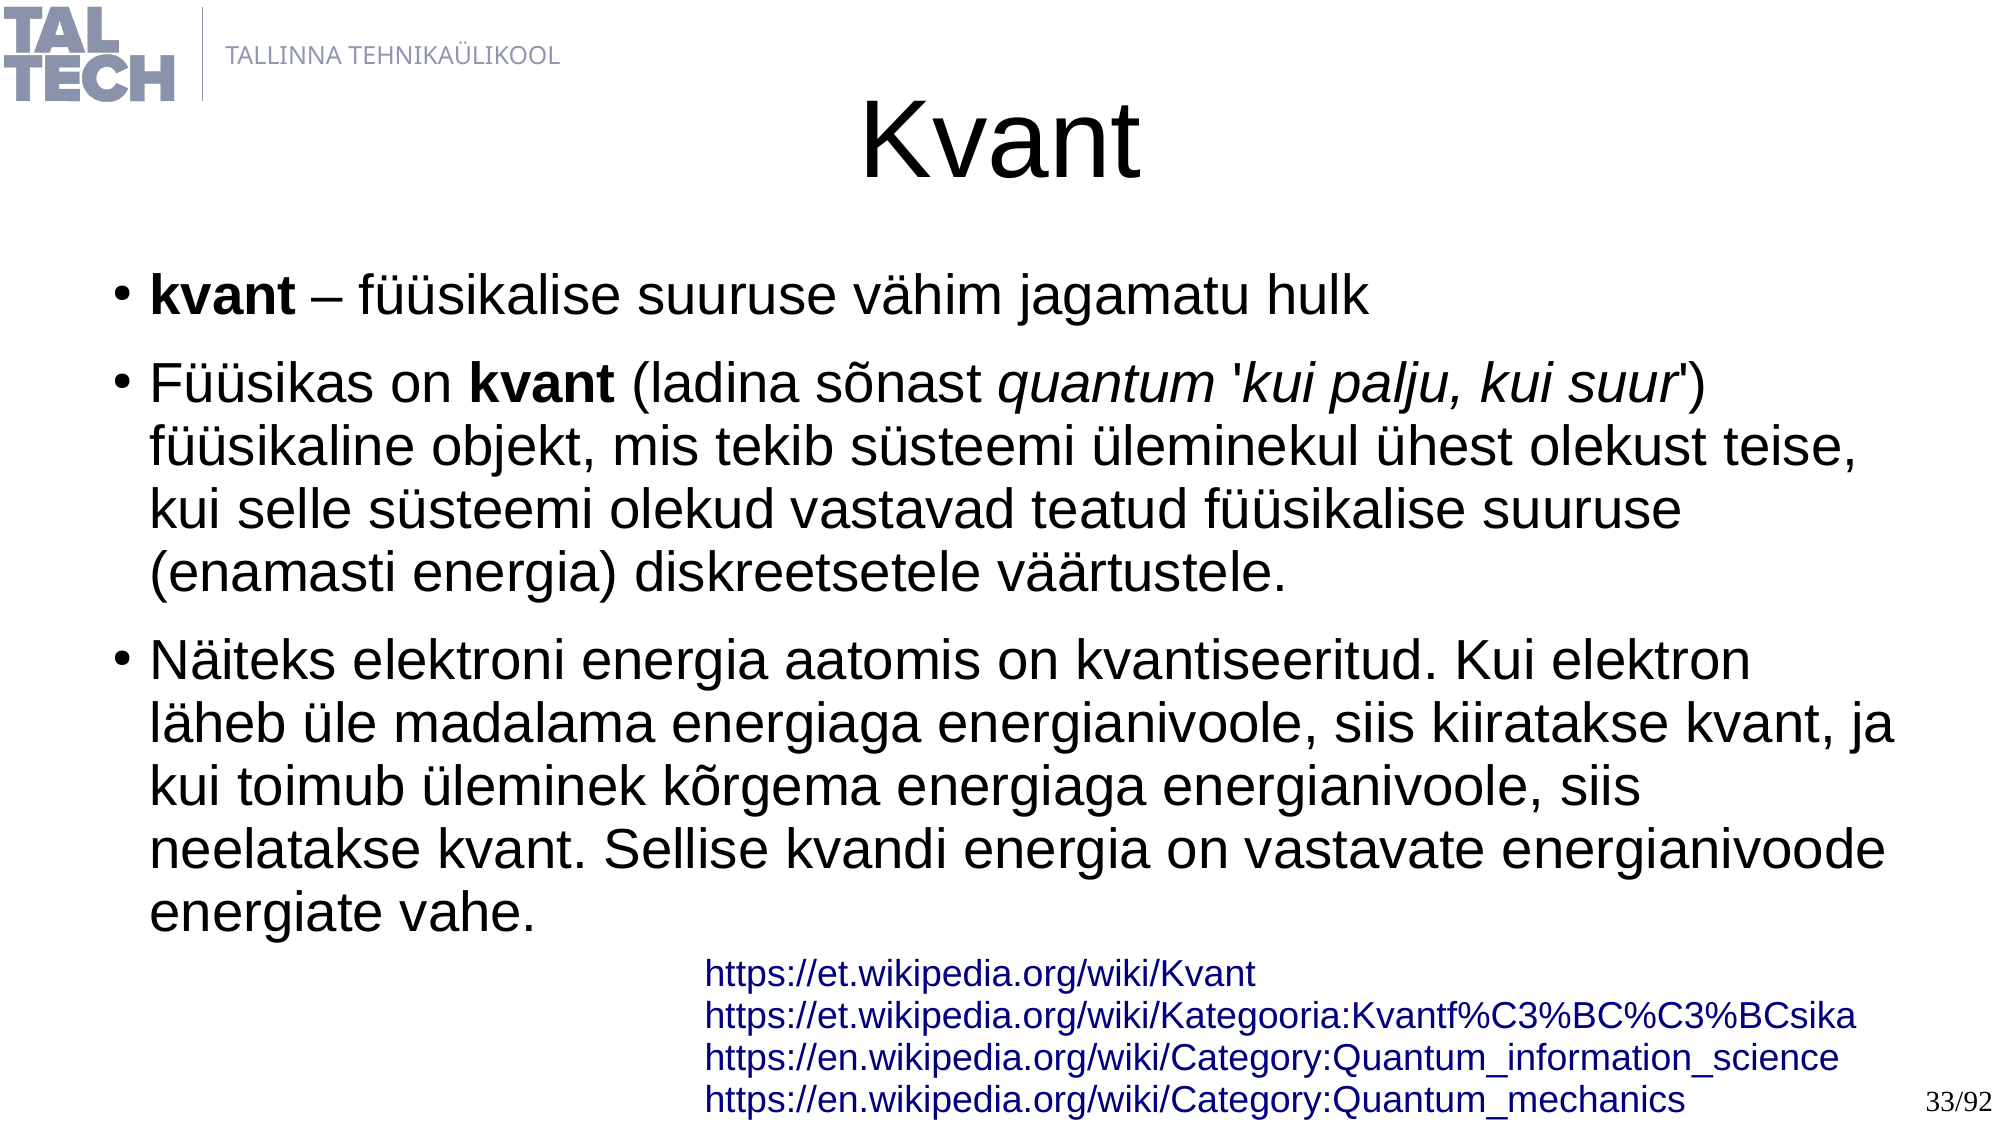

# Kvant
kvant – füüsikalise suuruse vähim jagamatu hulk
Füüsikas on kvant (ladina sõnast quantum 'kui palju, kui suur') füüsikaline objekt, mis tekib süsteemi üleminekul ühest olekust teise, kui selle süsteemi olekud vastavad teatud füüsikalise suuruse (enamasti energia) diskreetsetele väärtustele.
Näiteks elektroni energia aatomis on kvantiseeritud. Kui elektron läheb üle madalama energiaga energianivoole, siis kiiratakse kvant, ja kui toimub üleminek kõrgema energiaga energianivoole, siis neelatakse kvant. Sellise kvandi energia on vastavate energianivoode energiate vahe.
https://et.wikipedia.org/wiki/Kvant
https://et.wikipedia.org/wiki/Kategooria:Kvantf%C3%BC%C3%BCsika
https://en.wikipedia.org/wiki/Category:Quantum_information_science
https://en.wikipedia.org/wiki/Category:Quantum_mechanics
33